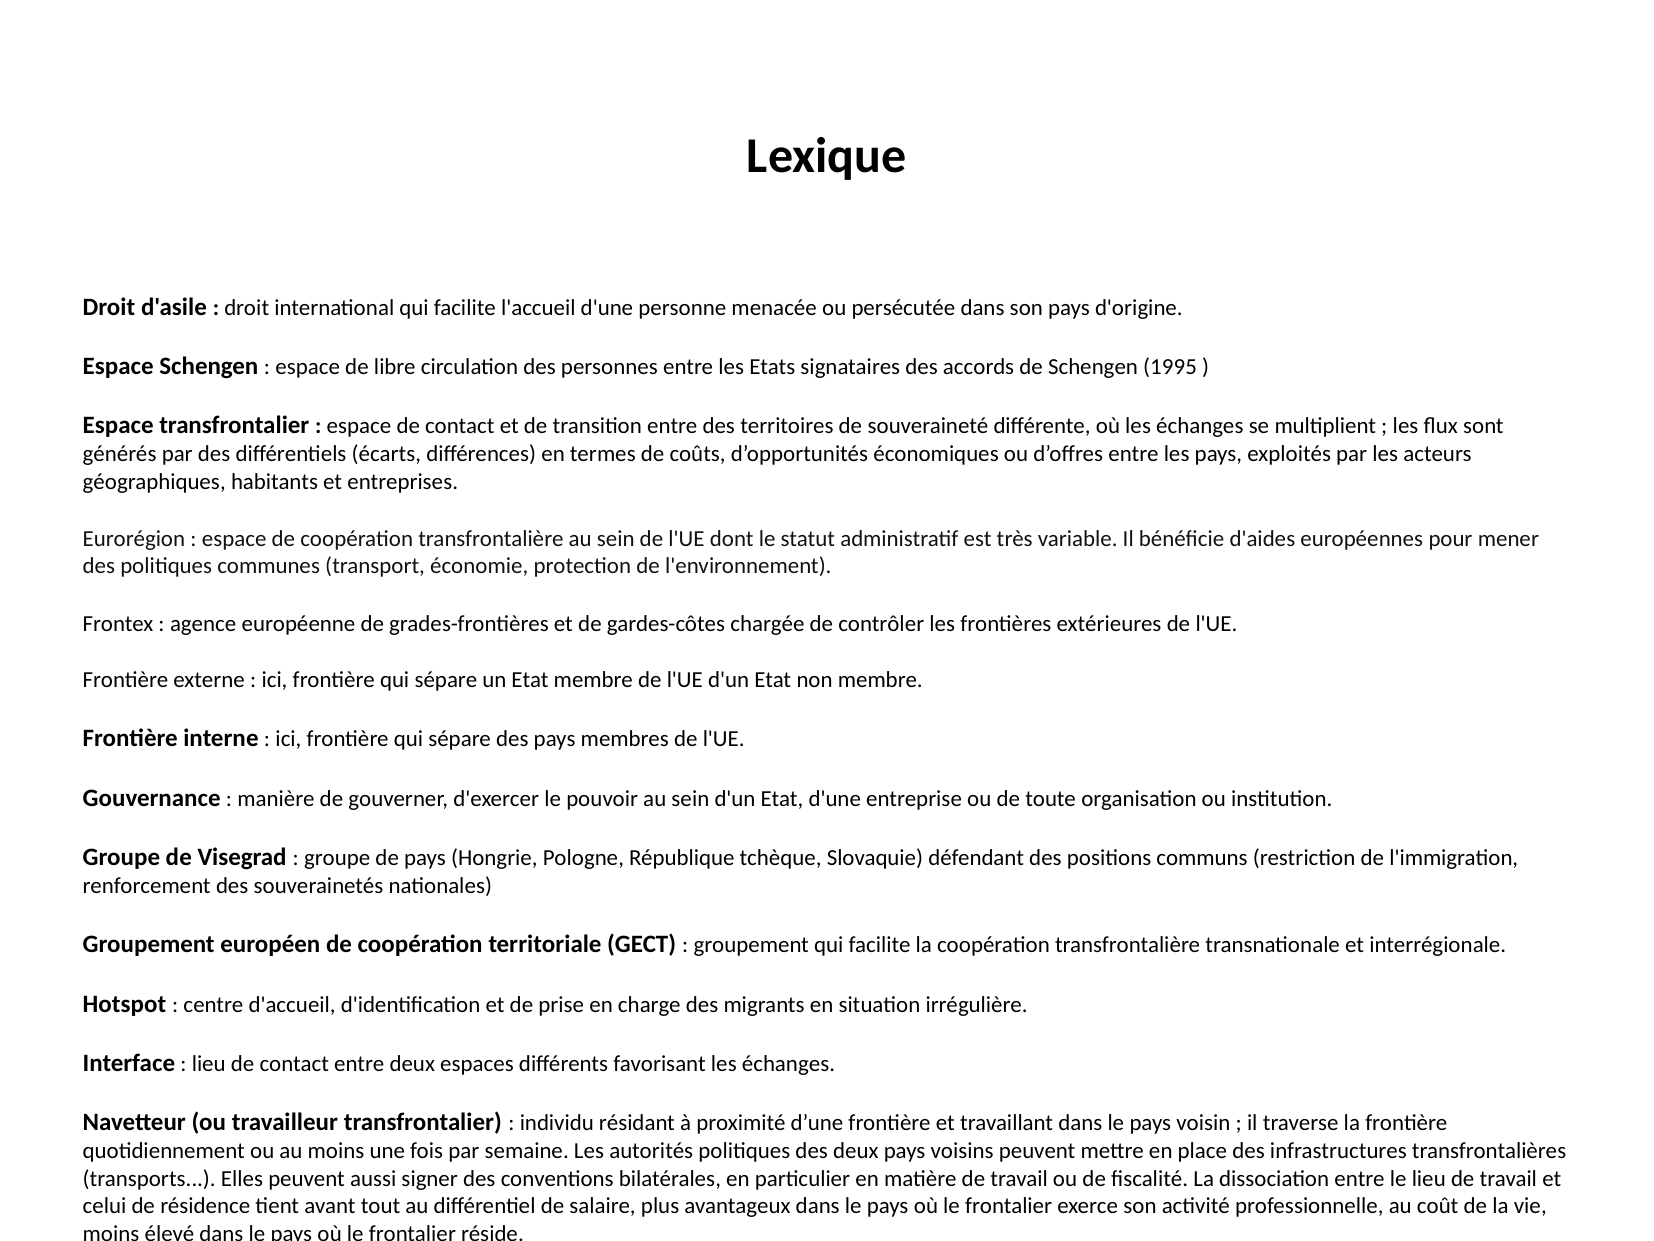

# Lexique
Droit d'asile : droit international qui facilite l'accueil d'une personne menacée ou persécutée dans son pays d'origine.
Espace Schengen : espace de libre circulation des personnes entre les Etats signataires des accords de Schengen (1995 )
Espace transfrontalier : espace de contact et de transition entre des territoires de souveraineté différente, où les échanges se multiplient ; les flux sont générés par des différentiels (écarts, différences) en termes de coûts, d’opportunités économiques ou d’offres entre les pays, exploités par les acteurs géographiques, habitants et entreprises.
Eurorégion : espace de coopération transfrontalière au sein de l'UE dont le statut administratif est très variable. Il bénéficie d'aides européennes pour mener des politiques communes (transport, économie, protection de l'environnement).
Frontex : agence européenne de grades-frontières et de gardes-côtes chargée de contrôler les frontières extérieures de l'UE.
Frontière externe : ici, frontière qui sépare un Etat membre de l'UE d'un Etat non membre.
Frontière interne : ici, frontière qui sépare des pays membres de l'UE.
Gouvernance : manière de gouverner, d'exercer le pouvoir au sein d'un Etat, d'une entreprise ou de toute organisation ou institution.
Groupe de Visegrad : groupe de pays (Hongrie, Pologne, République tchèque, Slovaquie) défendant des positions communs (restriction de l'immigration, renforcement des souverainetés nationales)
Groupement européen de coopération territoriale (GECT) : groupement qui facilite la coopération transfrontalière transnationale et interrégionale.
Hotspot : centre d'accueil, d'identification et de prise en charge des migrants en situation irrégulière.
Interface : lieu de contact entre deux espaces différents favorisant les échanges.
Navetteur (ou travailleur transfrontalier) : individu résidant à proximité d’une frontière et travaillant dans le pays voisin ; il traverse la frontière quotidiennement ou au moins une fois par semaine. Les autorités politiques des deux pays voisins peuvent mettre en place des infrastructures transfrontalières (transports...). Elles peuvent aussi signer des conventions bilatérales, en particulier en matière de travail ou de fiscalité. La dissociation entre le lieu de travail et celui de résidence tient avant tout au différentiel de salaire, plus avantageux dans le pays où le frontalier exerce son activité professionnelle, au coût de la vie, moins élevé dans le pays où le frontalier réside.